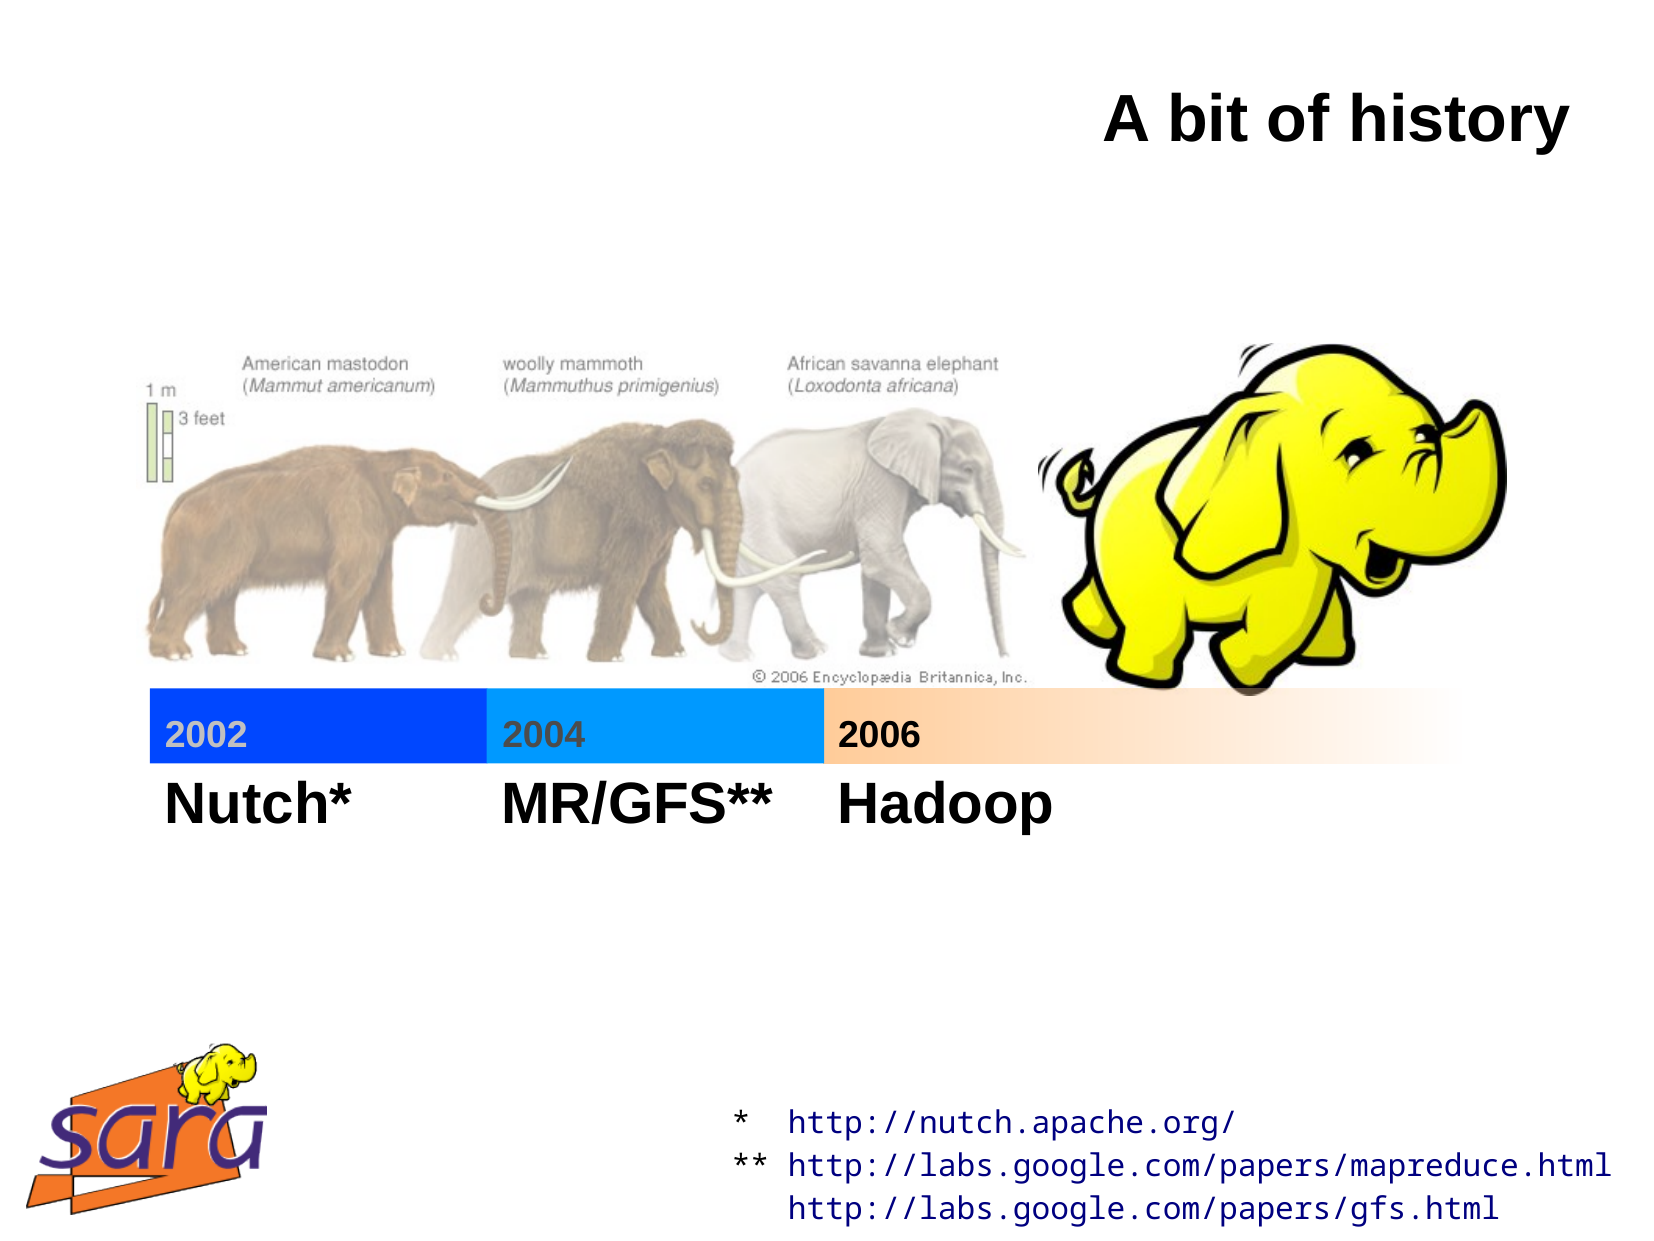

# A bit of history
2002
2004
2004
2006
Nutch*
MR/GFS**
Hadoop
* http://nutch.apache.org/
** http://labs.google.com/papers/mapreduce.html
 http://labs.google.com/papers/gfs.html